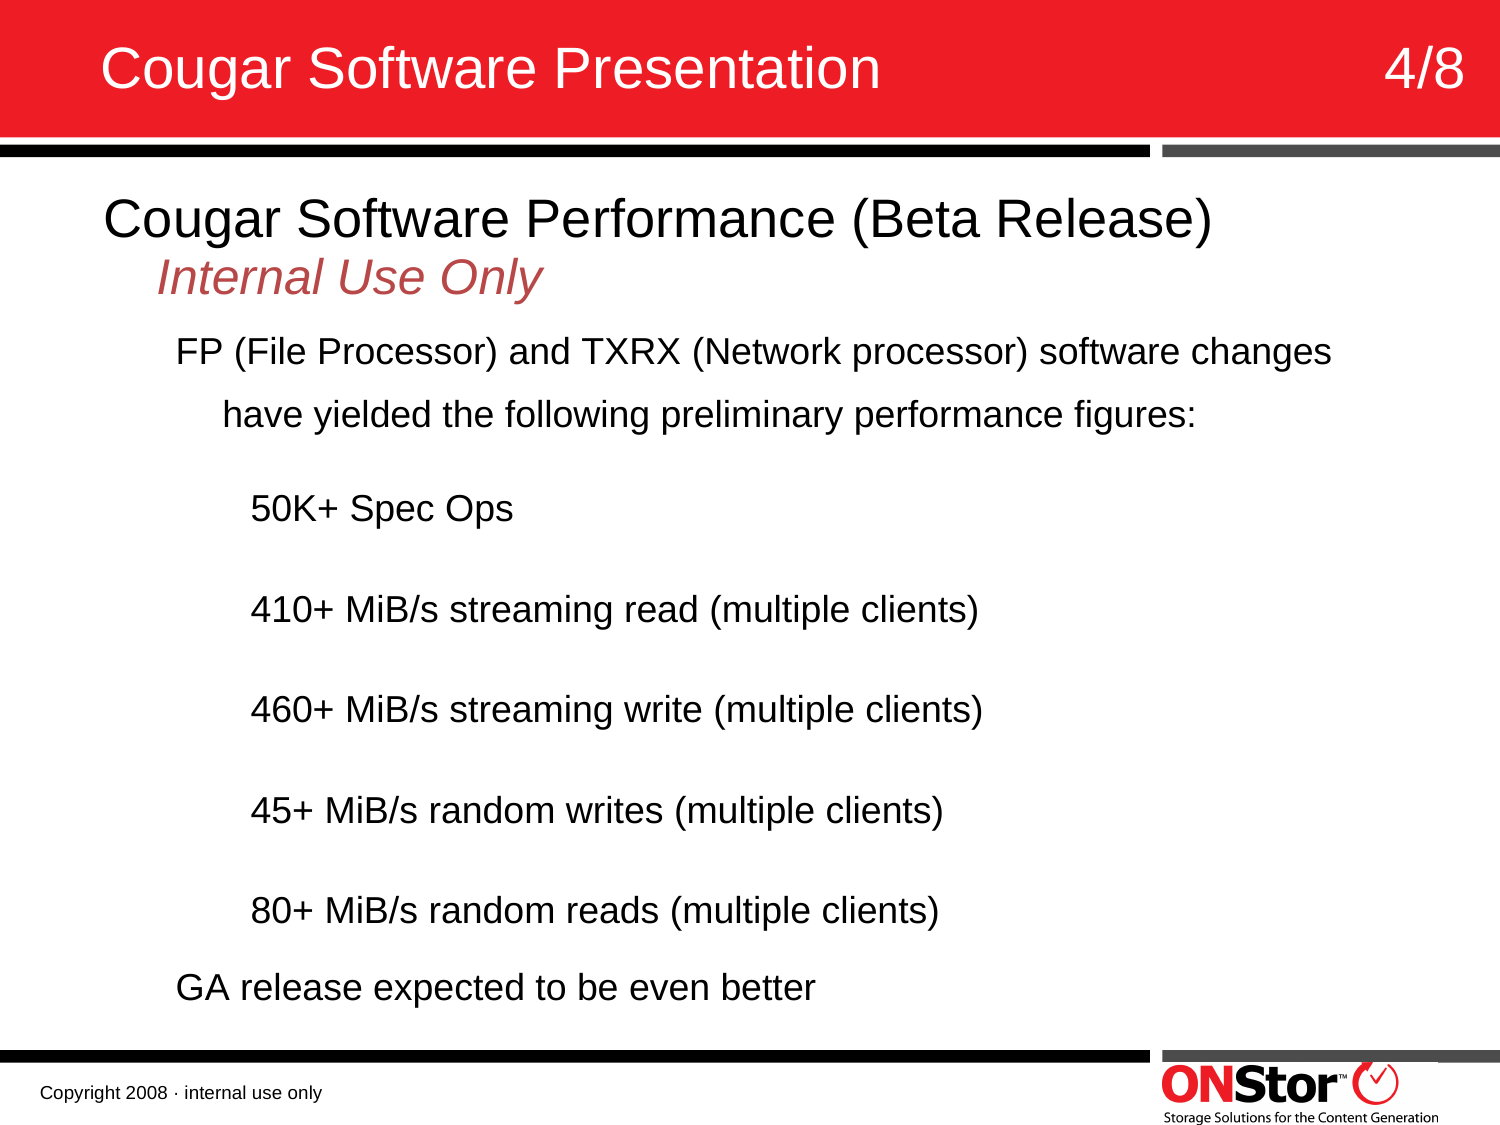

# Cougar Software Presentation 4/8
Cougar Software Performance (Beta Release)
Internal Use Only
FP (File Processor) and TXRX (Network processor) software changes have yielded the following preliminary performance figures:
50K+ Spec Ops
410+ MiB/s streaming read (multiple clients)
460+ MiB/s streaming write (multiple clients)
45+ MiB/s random writes (multiple clients)
80+ MiB/s random reads (multiple clients)
GA release expected to be even better